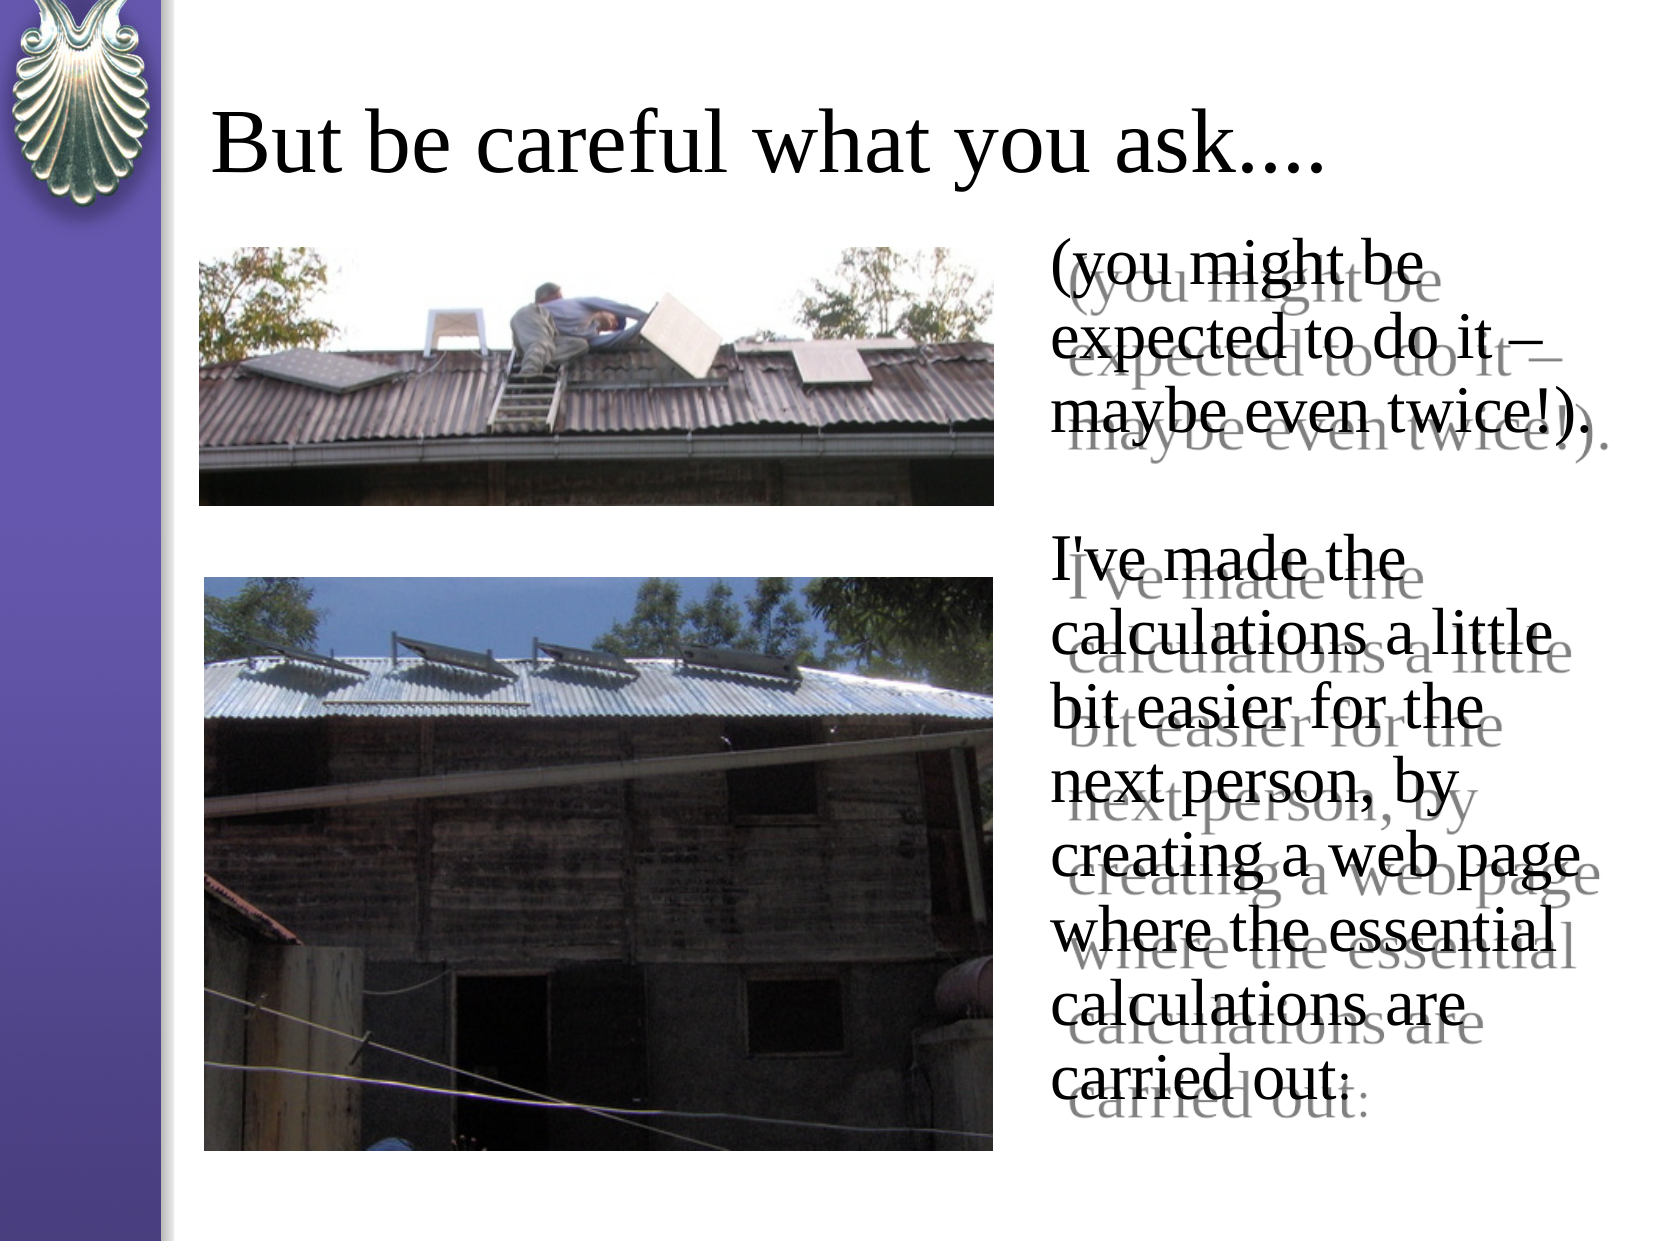

# But be careful what you ask....
(you might be expected to do it – maybe even twice!).
I've made the calculations a little bit easier for the next person, by creating a web page where the essential calculations are carried out: